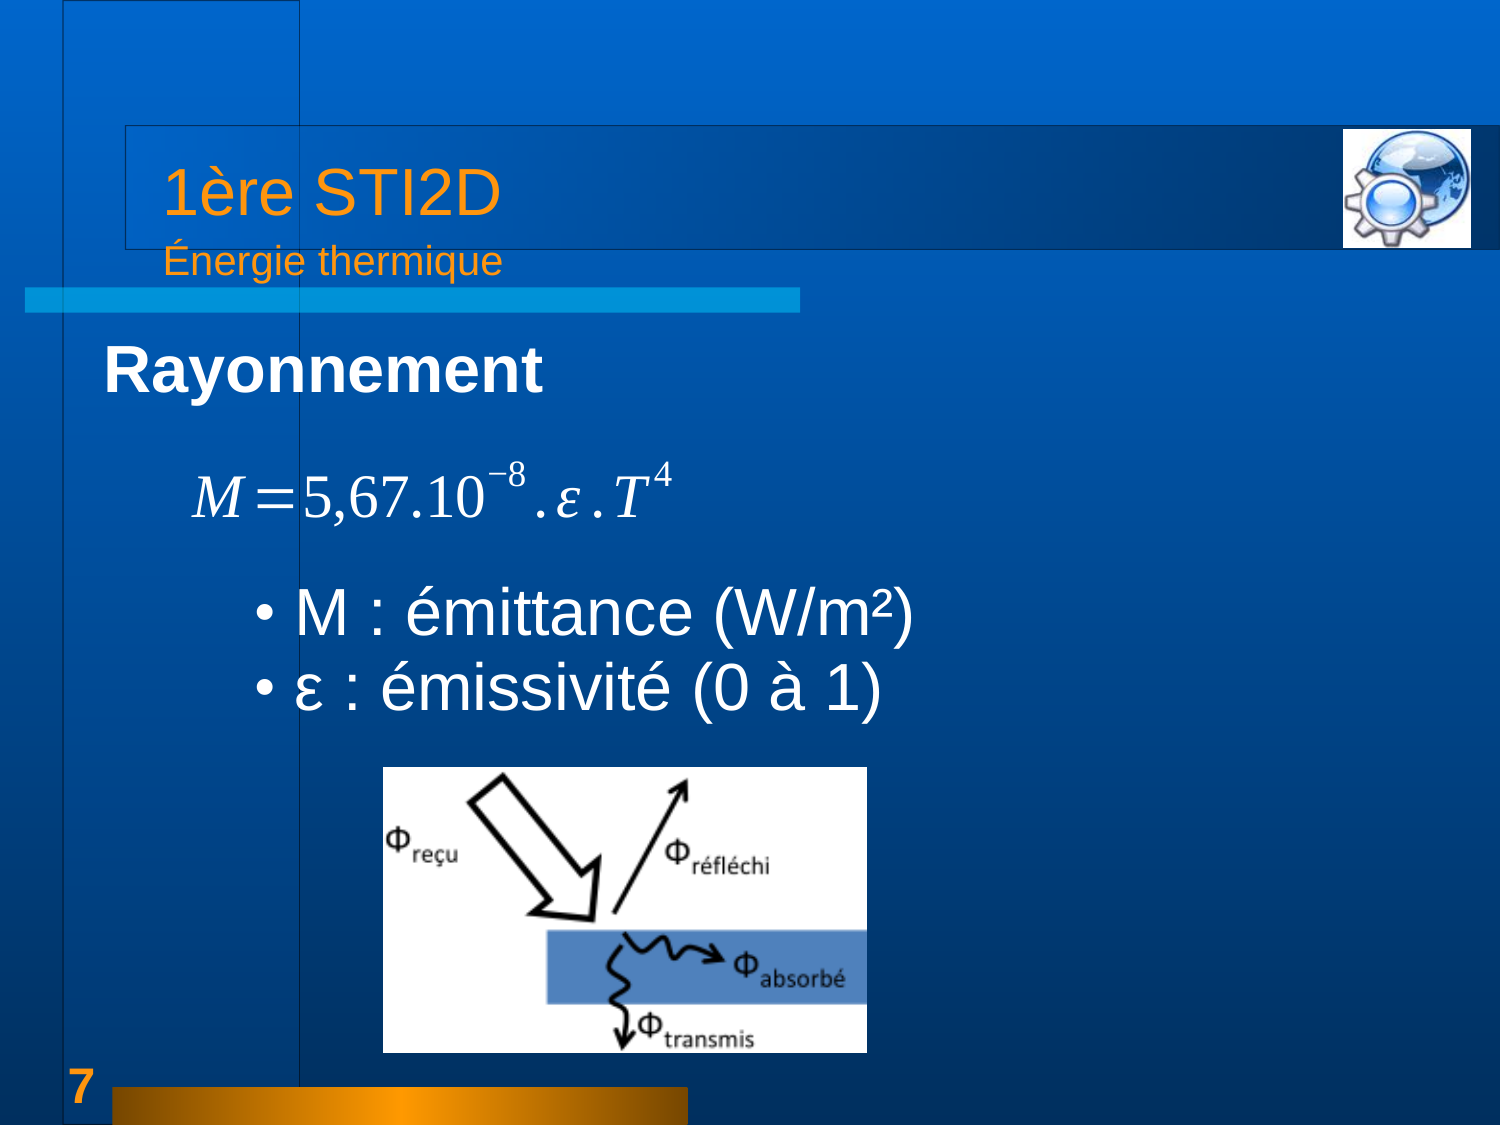

Rayonnement
 M : émittance (W/m²)
 ε : émissivité (0 à 1)